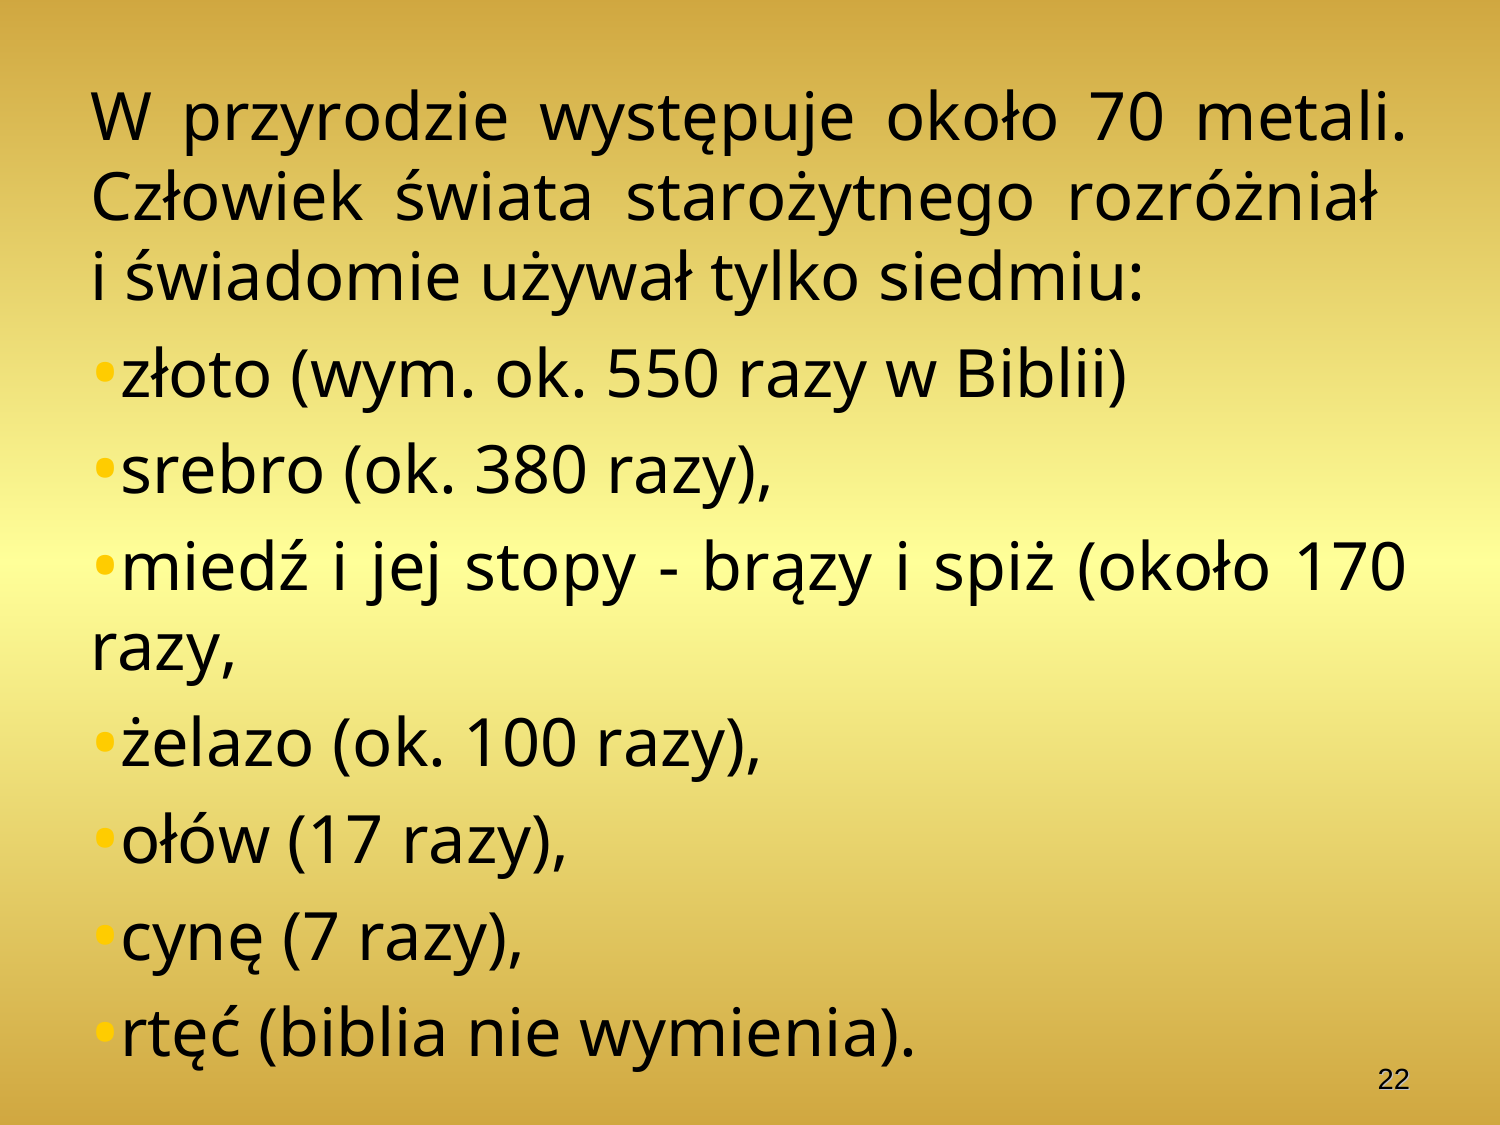

# W przyrodzie występuje około 70 metali. Człowiek świata starożytnego rozróżniał i świadomie używał tylko siedmiu:
złoto (wym. ok. 550 razy w Biblii)
srebro (ok. 380 razy),
miedź i jej stopy - brązy i spiż (około 170 razy,
żelazo (ok. 100 razy),
ołów (17 razy),
cynę (7 razy),
rtęć (biblia nie wymienia).